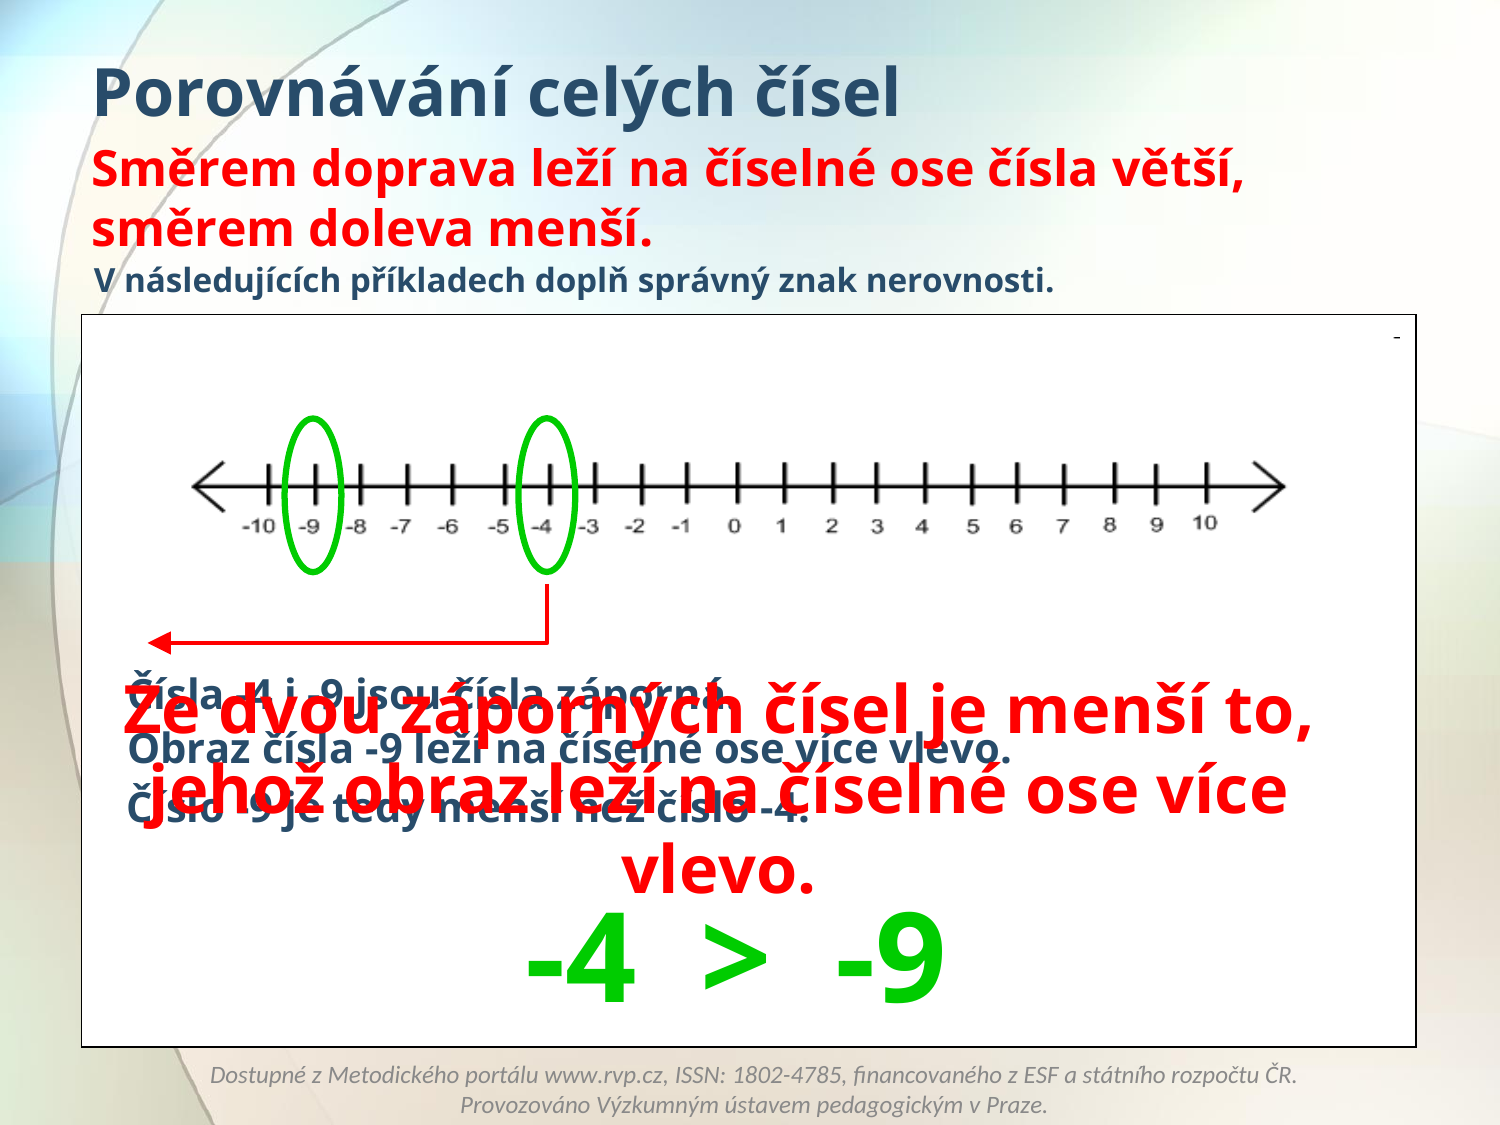

Porovnávání celých čísel
Směrem doprava leží na číselné ose čísla větší, směrem doleva menší.
V následujících příkladech doplň správný znak nerovnosti.
Čísla -4 i -9 jsou čísla záporná.
Obraz čísla -9 leží na číselné ose více vlevo.
Ze dvou záporných čísel je menší to, jehož obraz leží na číselné ose více vlevo.
Číslo -9 je tedy menší než číslo -4.
 -4
>
-9